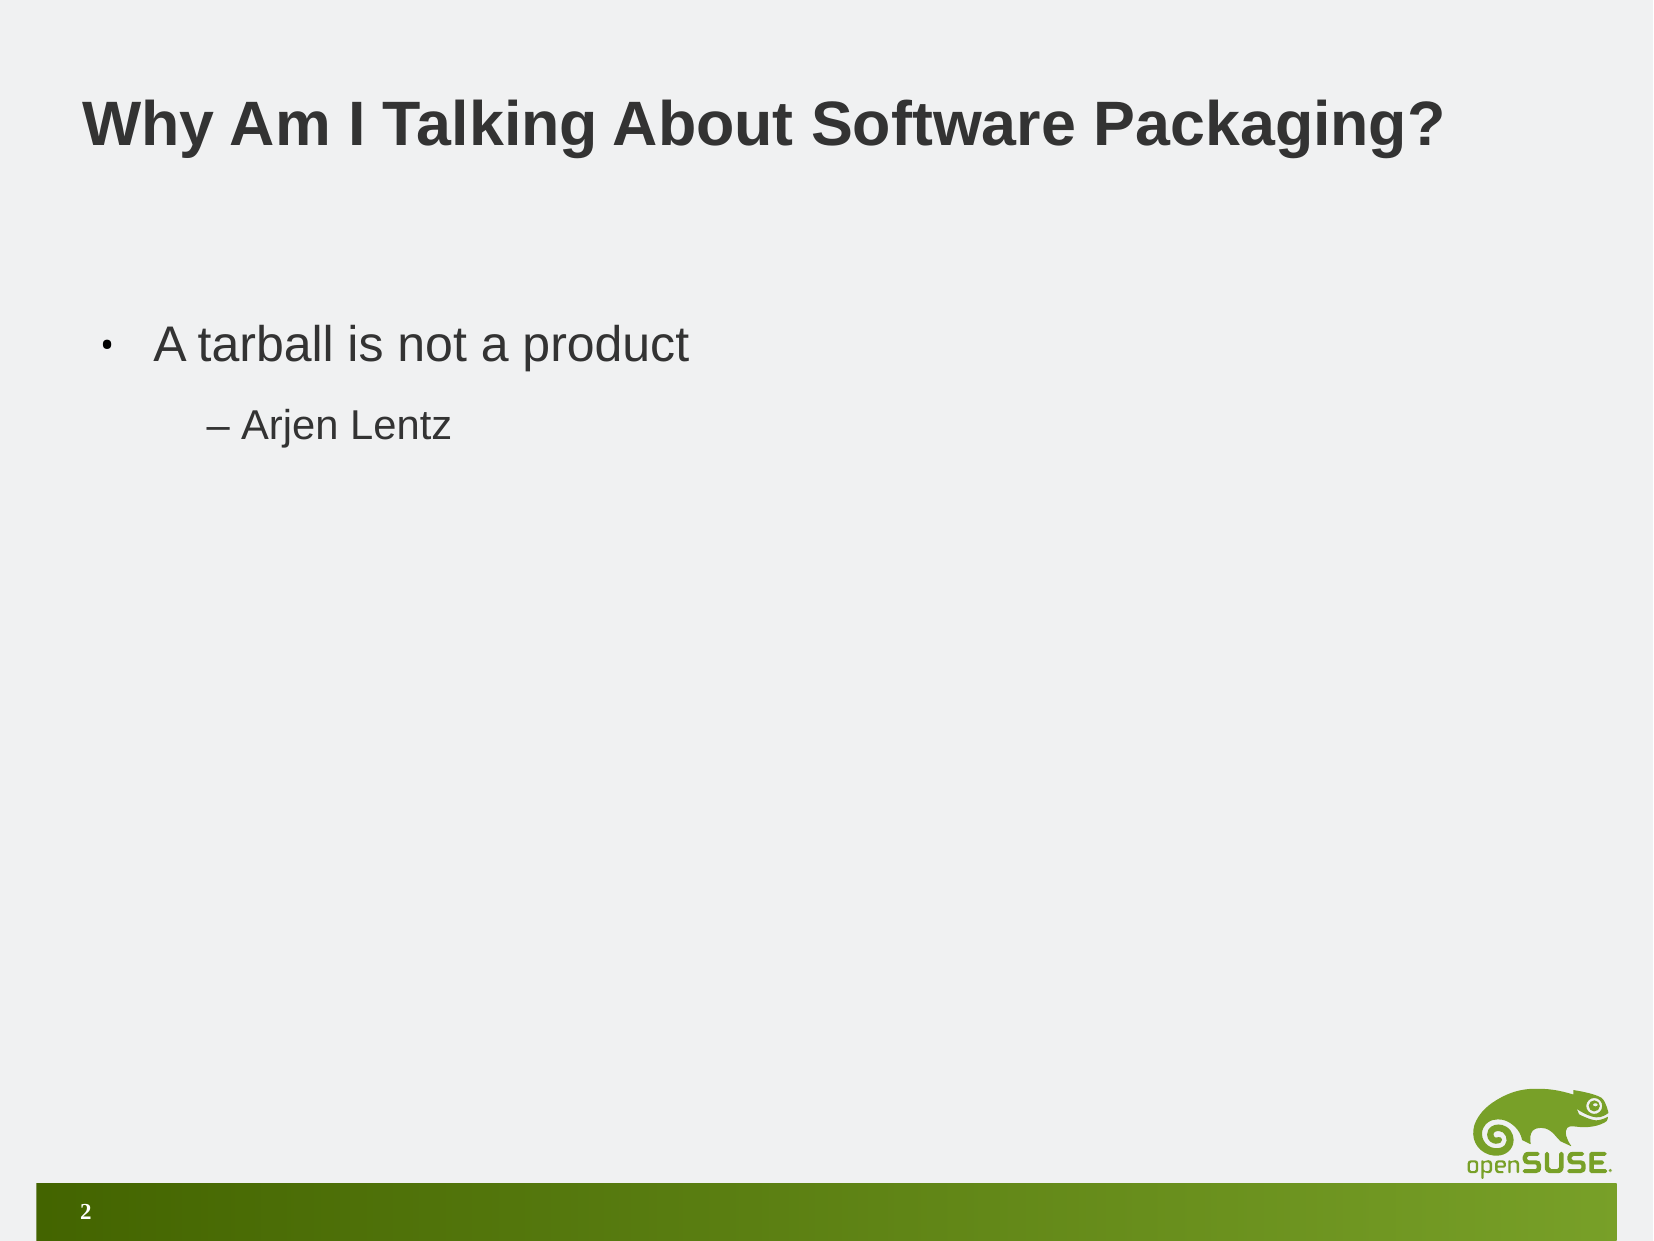

# Why Am I Talking About Software Packaging?
A tarball is not a product
– Arjen Lentz
2